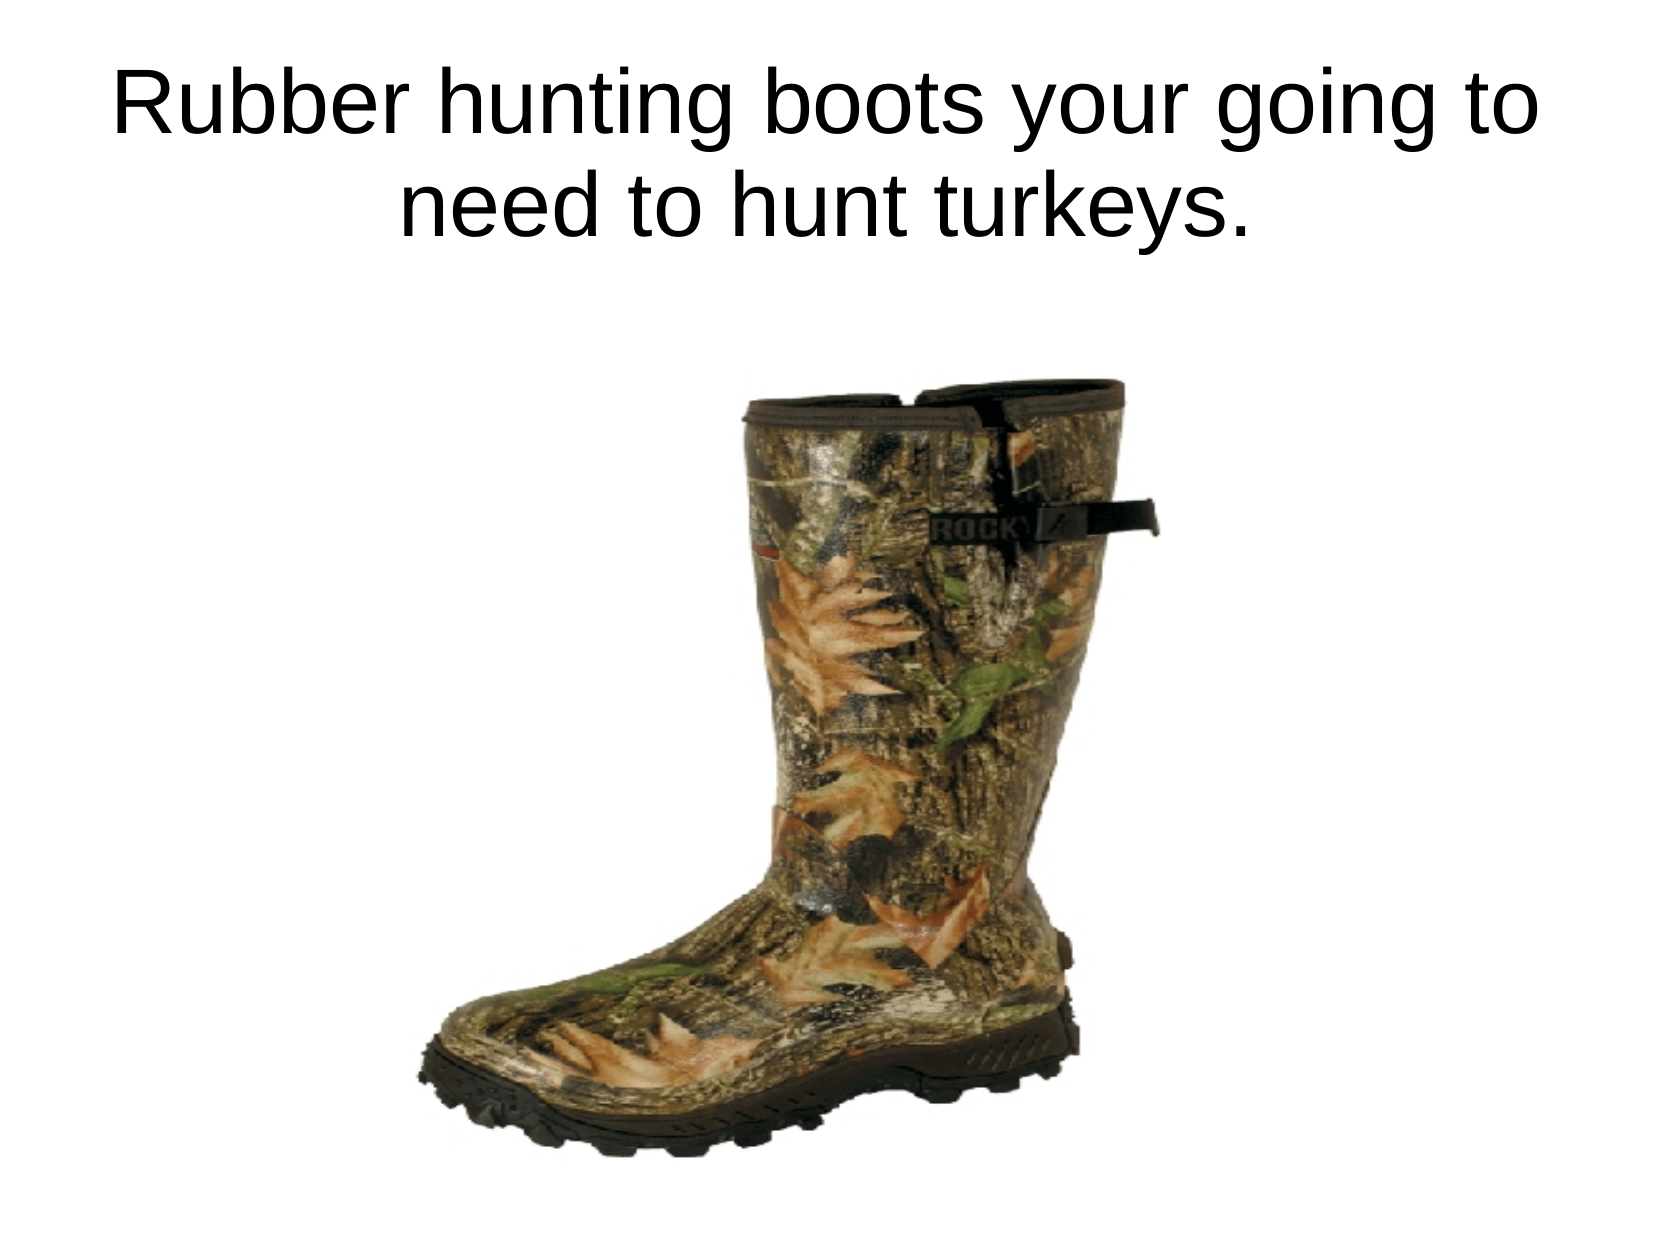

# Rubber hunting boots your going to need to hunt turkeys.